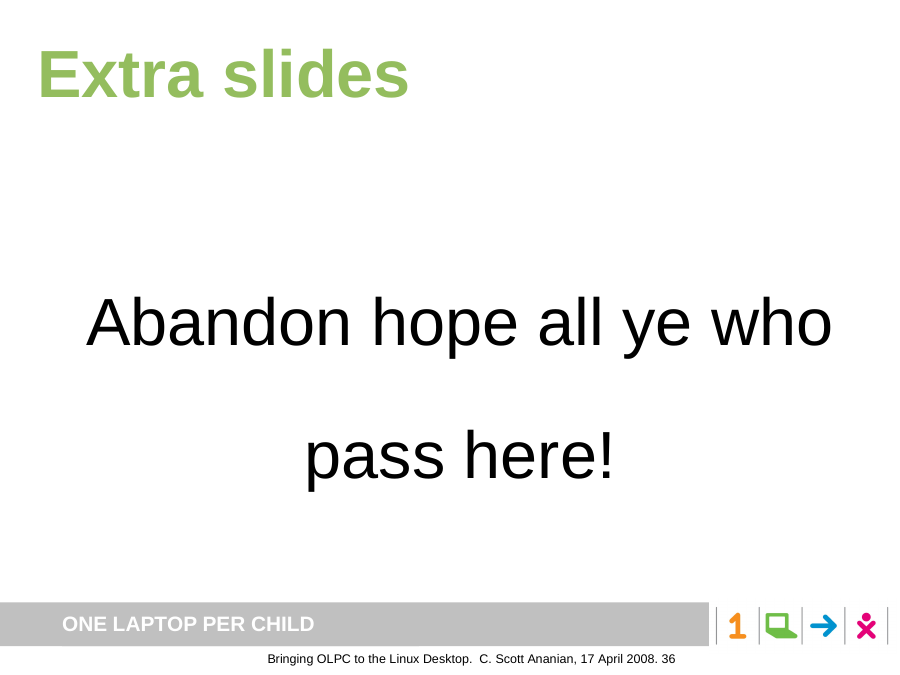

# Extra slides
Abandon hope all ye who pass here!